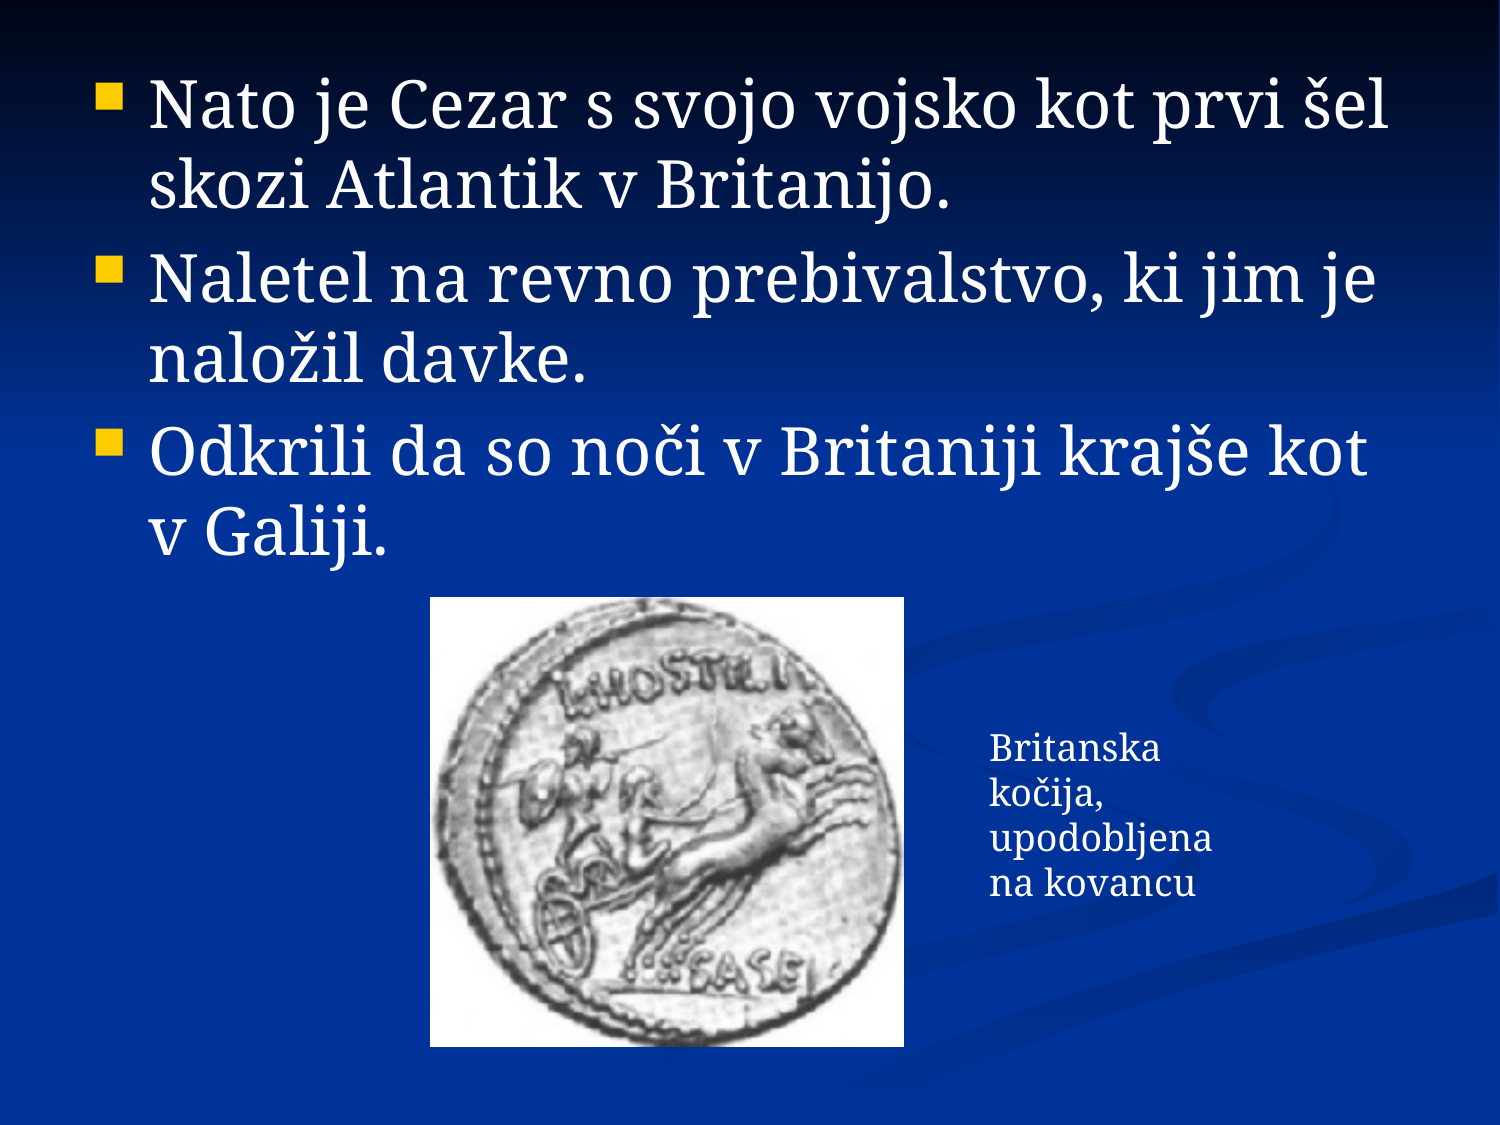

#
Nato je Cezar s svojo vojsko kot prvi šel skozi Atlantik v Britanijo.
Naletel na revno prebivalstvo, ki jim je naložil davke.
Odkrili da so noči v Britaniji krajše kot v Galiji.
Britanska kočija, upodobljena na kovancu